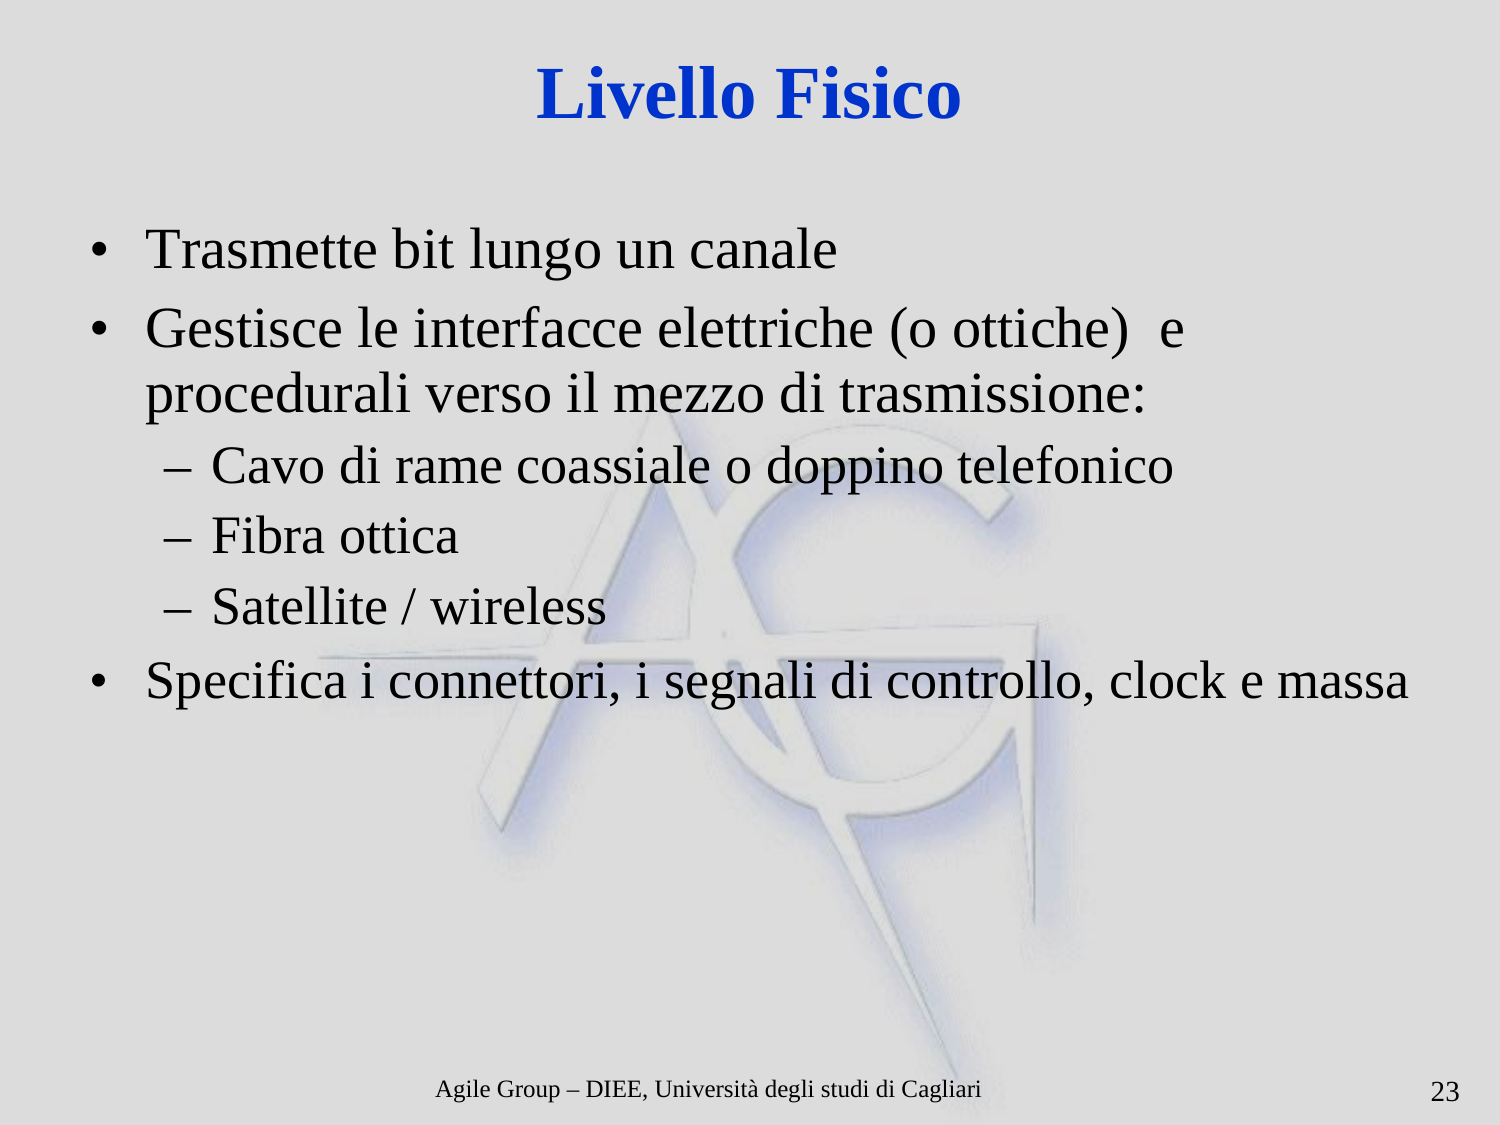

# Livello Fisico
Trasmette bit lungo un canale
Gestisce le interfacce elettriche (o ottiche) e procedurali verso il mezzo di trasmissione:
Cavo di rame coassiale o doppino telefonico
Fibra ottica
Satellite / wireless
Specifica i connettori, i segnali di controllo, clock e massa
23